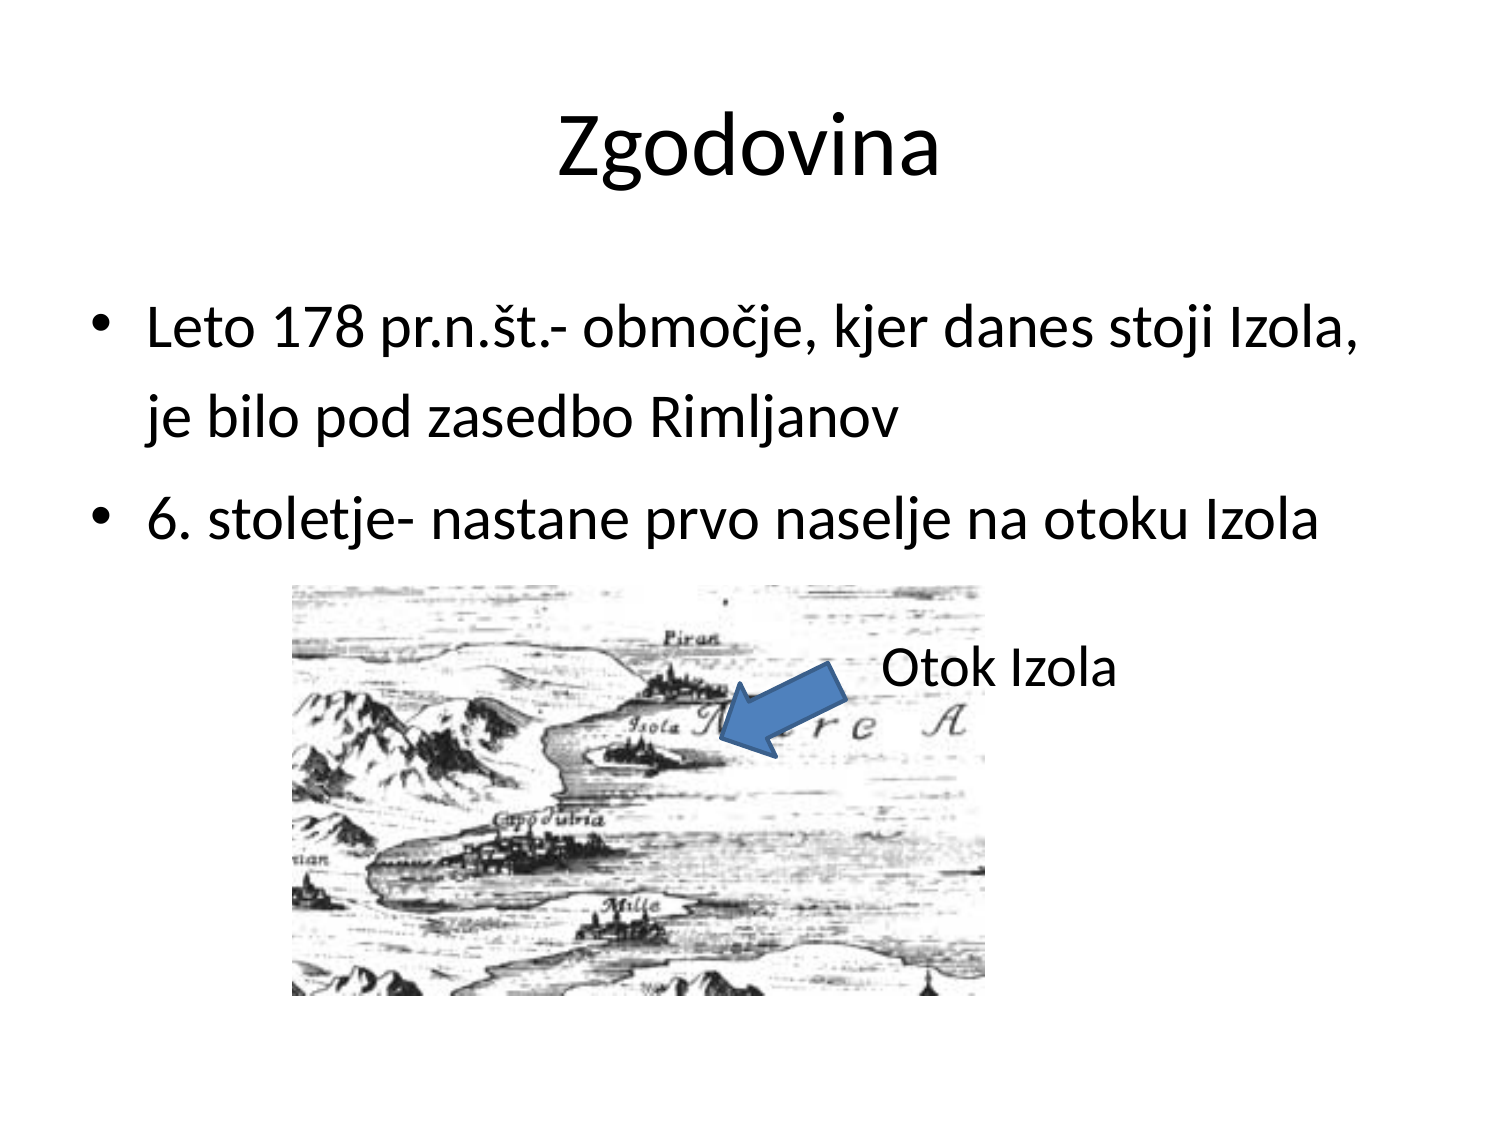

# Zgodovina
Leto 178 pr.n.št.- območje, kjer danes stoji Izola, je bilo pod zasedbo Rimljanov
6. stoletje- nastane prvo naselje na otoku Izola
Otok Izola